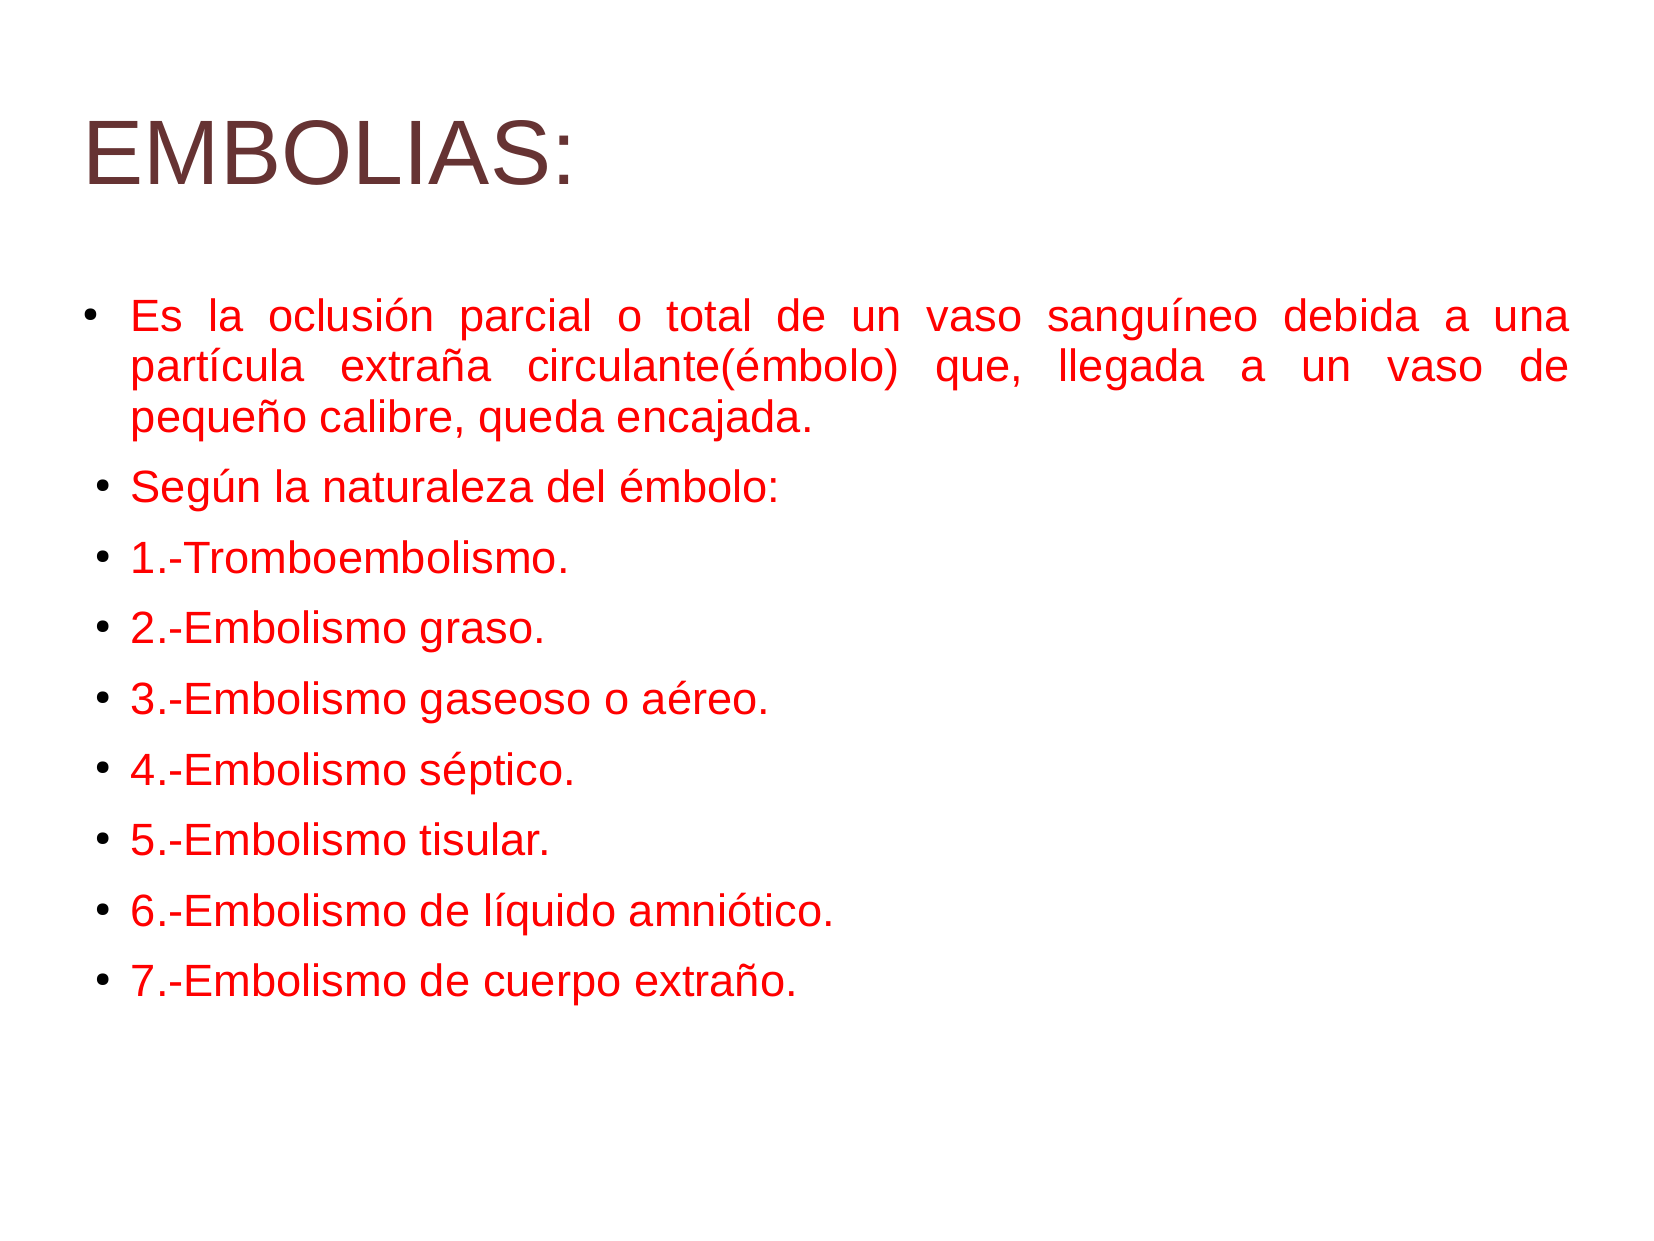

# EMBOLIAS:
Es la oclusión parcial o total de un vaso sanguíneo debida a una partícula extraña circulante(émbolo) que, llegada a un vaso de pequeño calibre, queda encajada.
Según la naturaleza del émbolo:
1.-Tromboembolismo.
2.-Embolismo graso.
3.-Embolismo gaseoso o aéreo.
4.-Embolismo séptico.
5.-Embolismo tisular.
6.-Embolismo de líquido amniótico.
7.-Embolismo de cuerpo extraño.